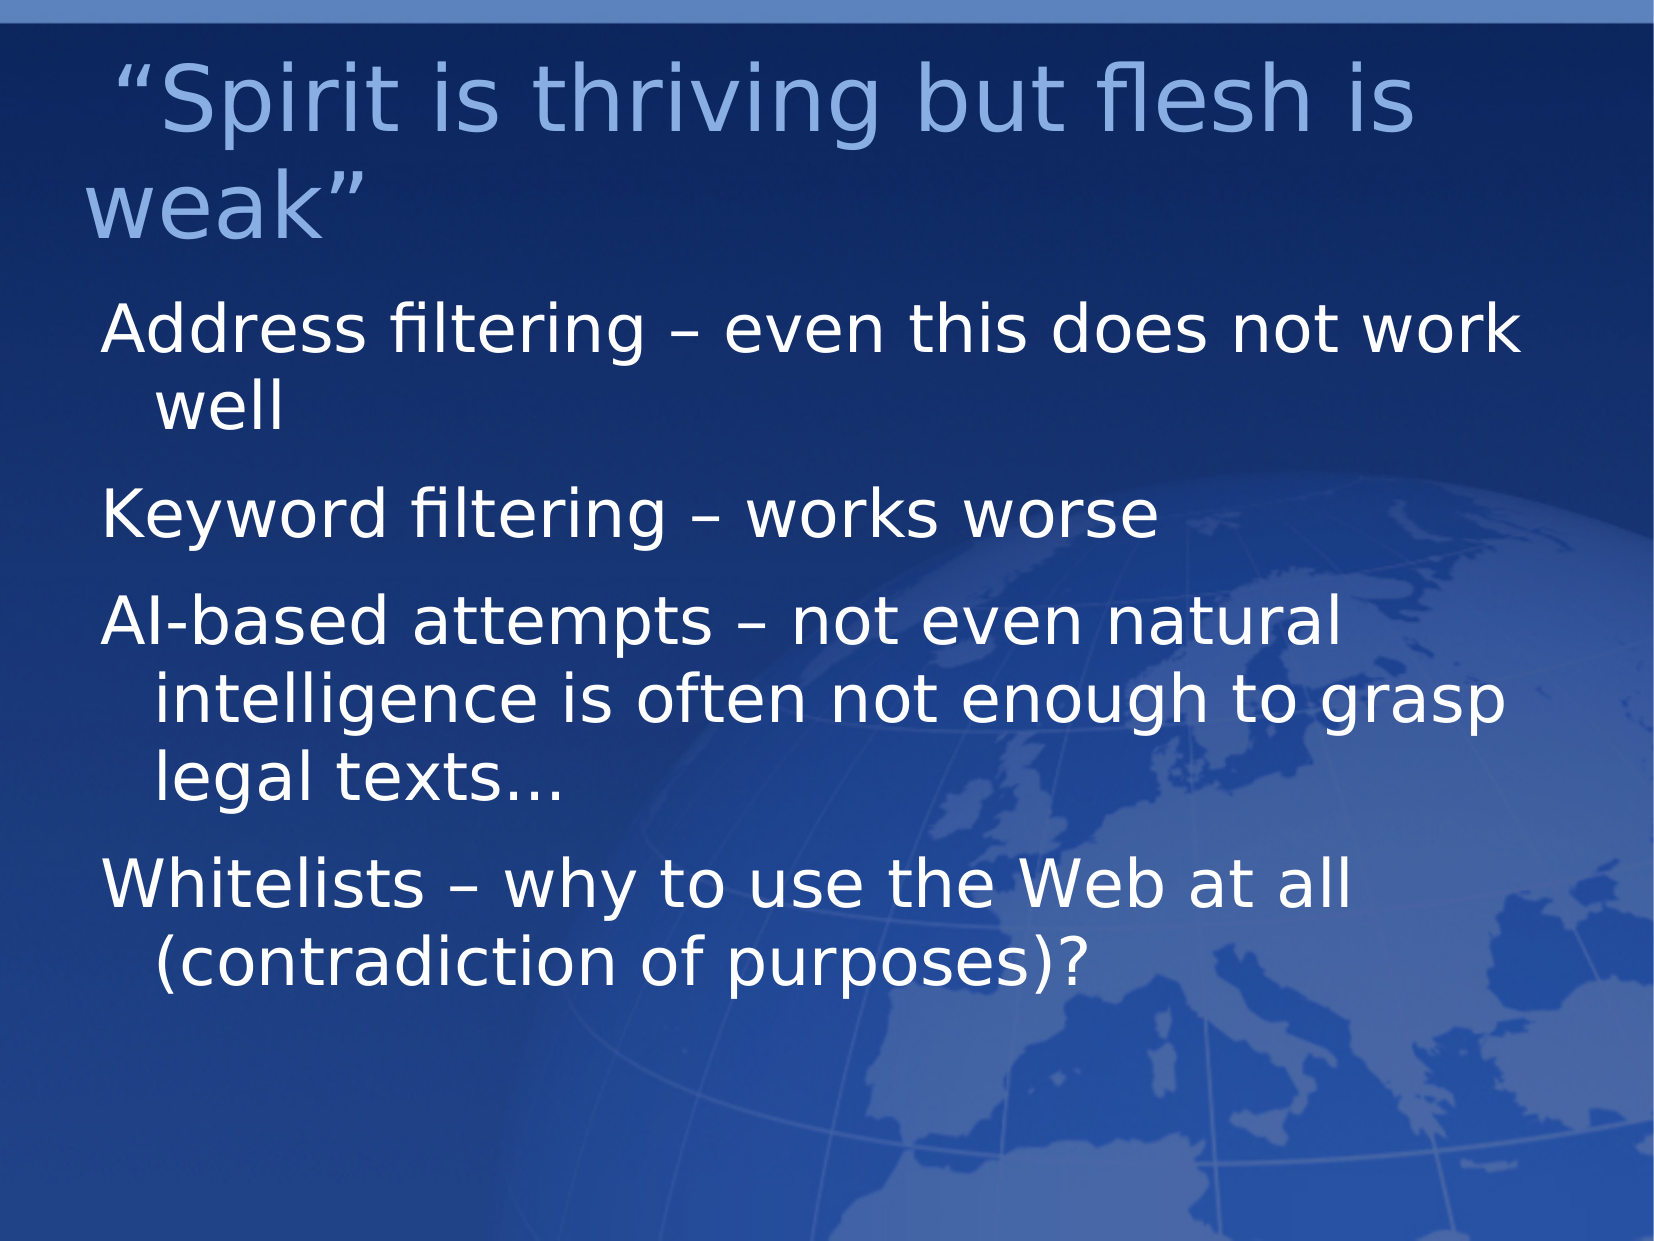

# “Spirit is thriving but flesh is weak”
Address filtering – even this does not work well
Keyword filtering – works worse
AI-based attempts – not even natural intelligence is often not enough to grasp legal texts...
Whitelists – why to use the Web at all (contradiction of purposes)?